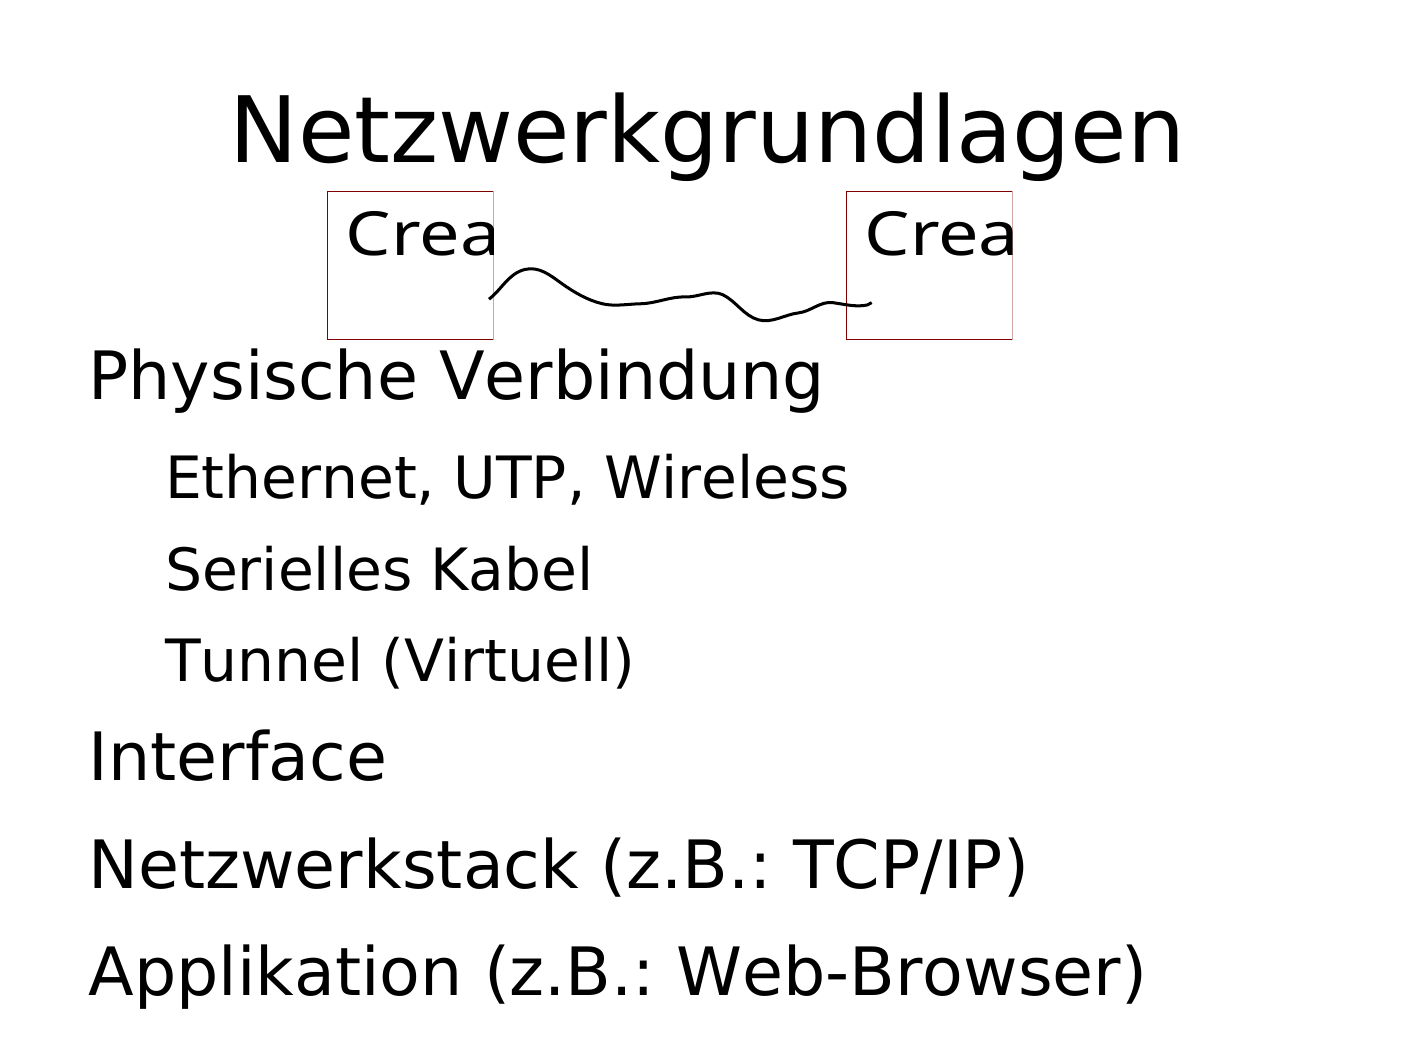

# Netzwerkgrundlagen
Physische Verbindung
Ethernet, UTP, Wireless
Serielles Kabel
Tunnel (Virtuell)
Interface
Netzwerkstack (z.B.: TCP/IP)
Applikation (z.B.: Web-Browser)